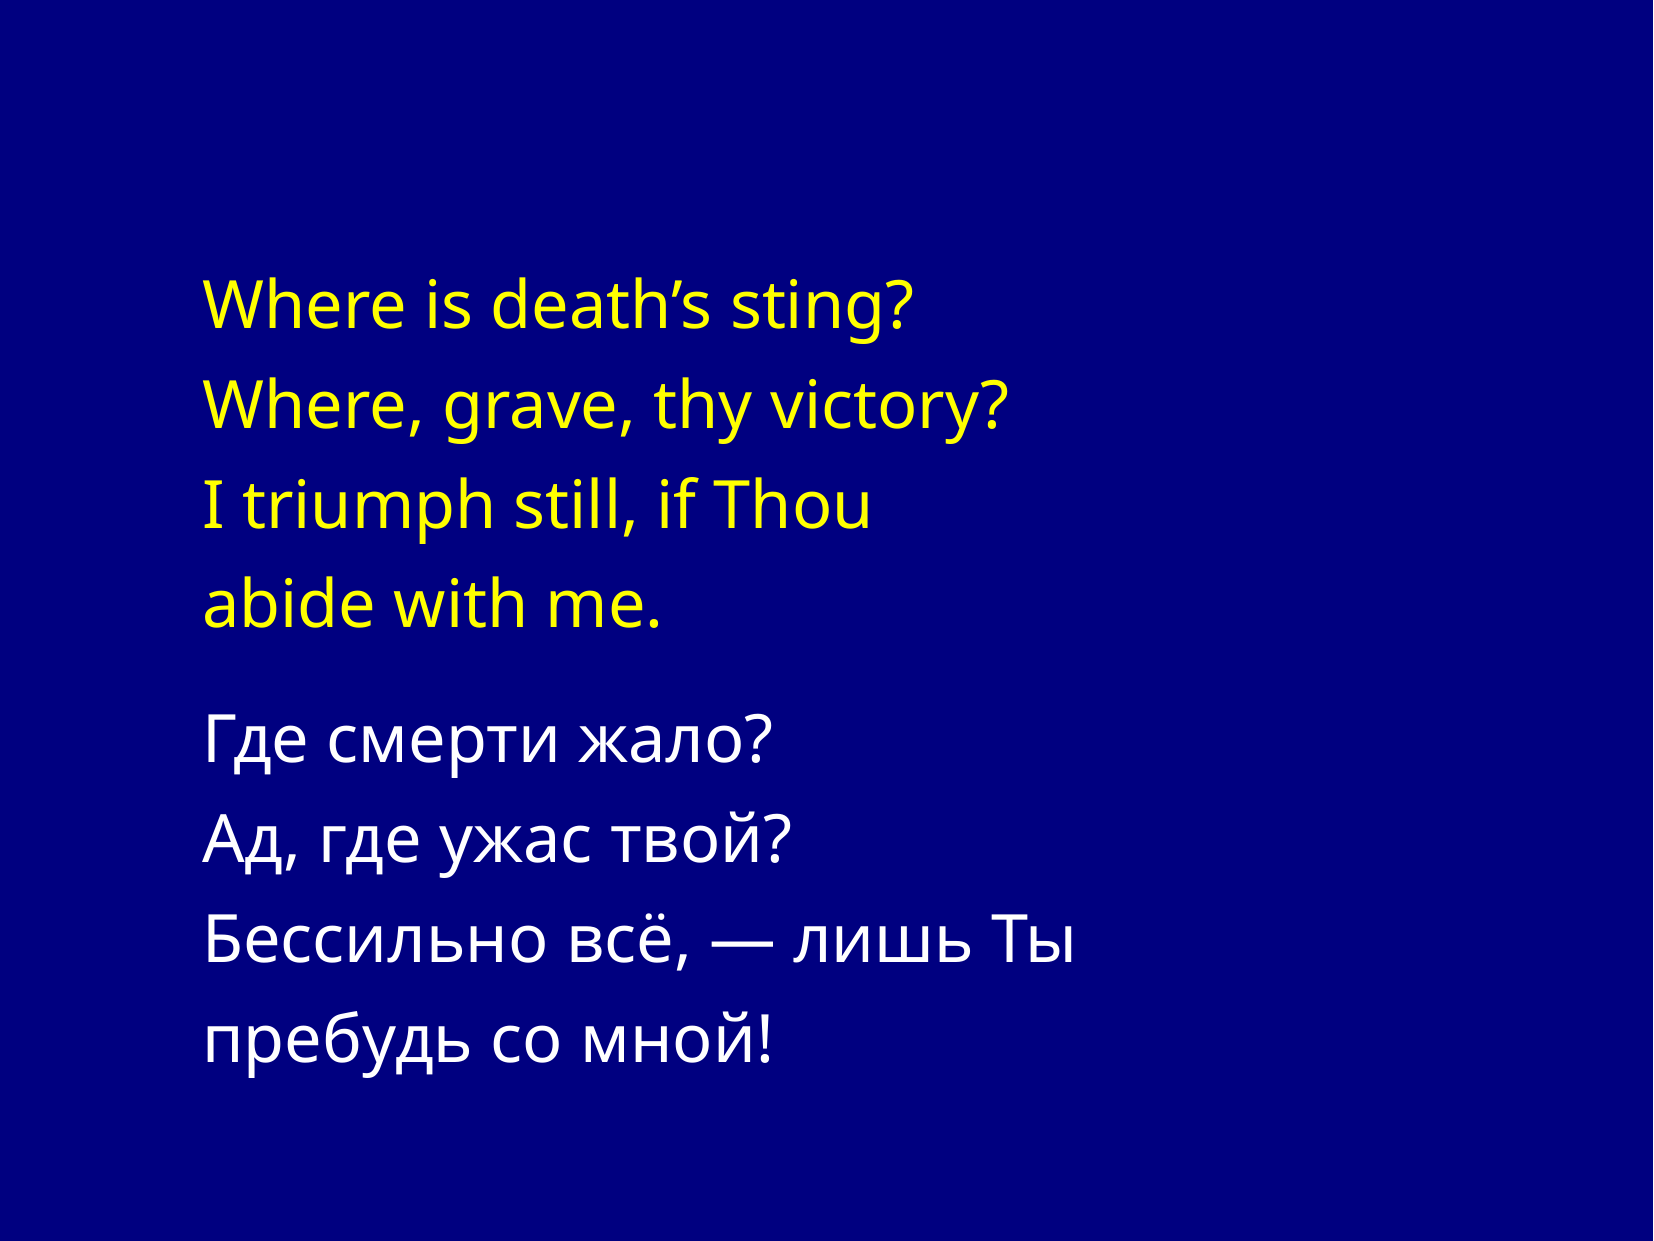

Where is death’s sting?
	Where, grave, thy victory?
	I triumph still, if Thou
	abide with me.
	Где смерти жало?
	Ад, где ужас твой?
	Бессильно всё, — лишь Ты
	пребудь со мной!